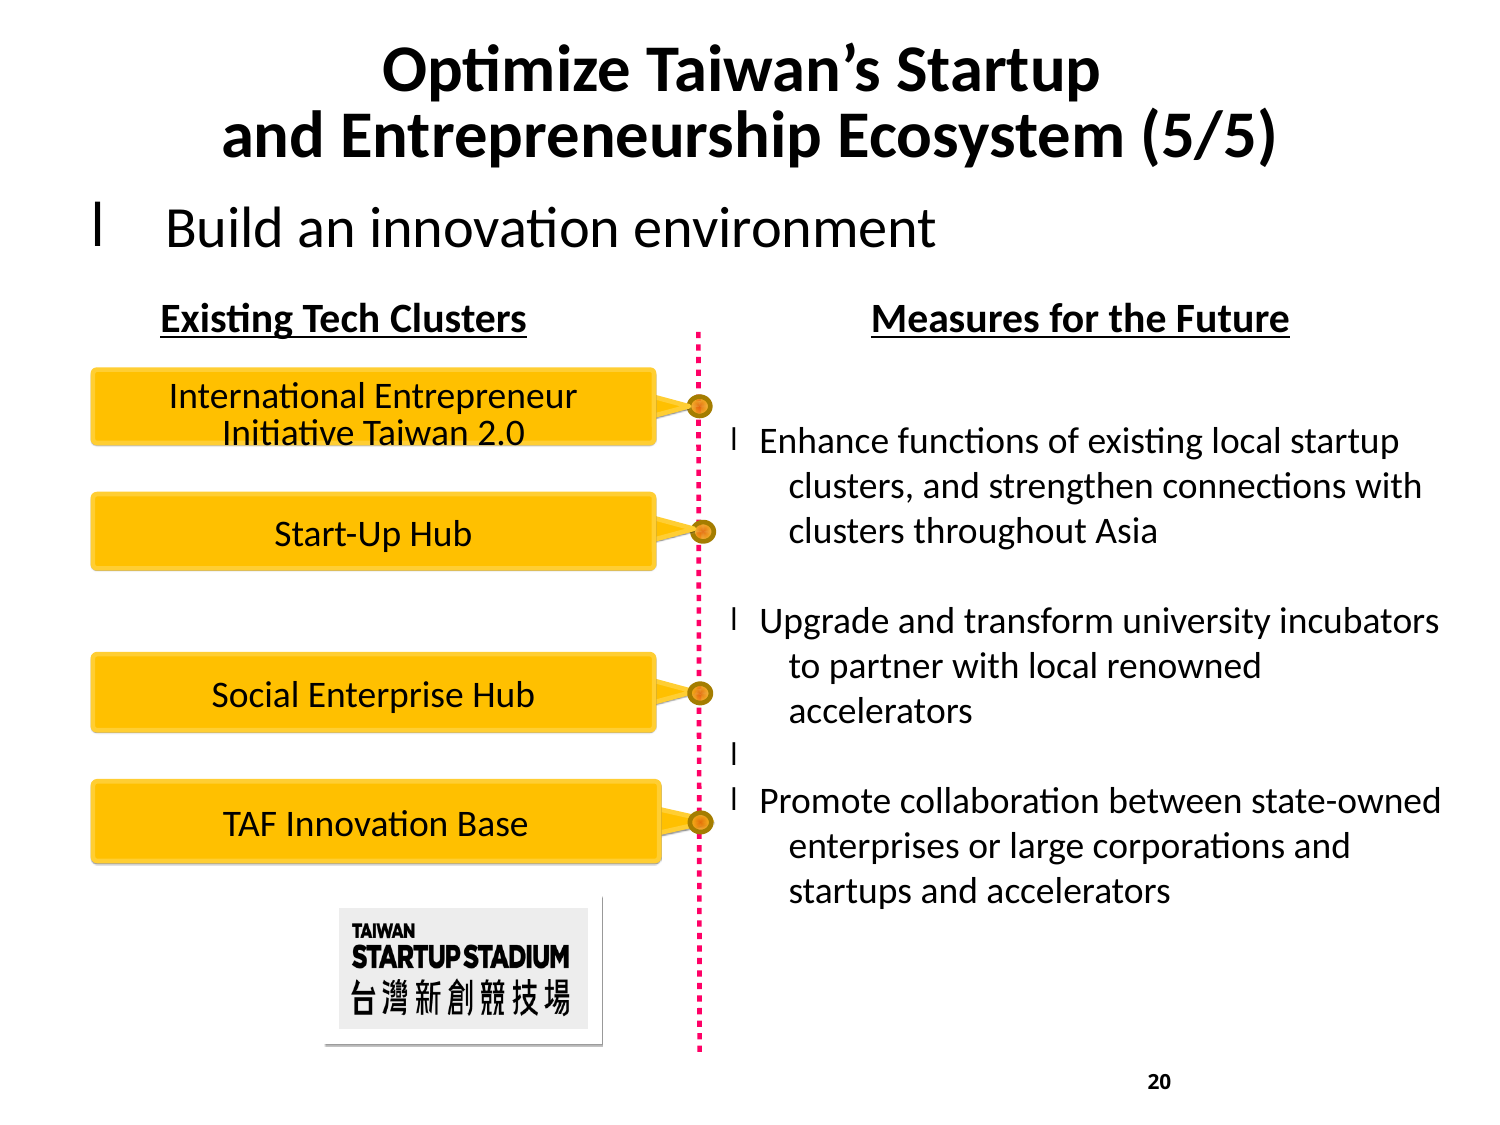

Optimize Taiwan’s Startup
and Entrepreneurship Ecosystem (5/5)
# Build an innovation environment
Existing Tech Clusters
Measures for the Future
International Entrepreneur Initiative Taiwan 2.0
Enhance functions of existing local startup clusters, and strengthen connections with clusters throughout Asia
Upgrade and transform university incubators to partner with local renowned accelerators
Promote collaboration between state-owned enterprises or large corporations and startups and accelerators
Start-Up Hub
Social Enterprise Hub
TAF Innovation Base
20